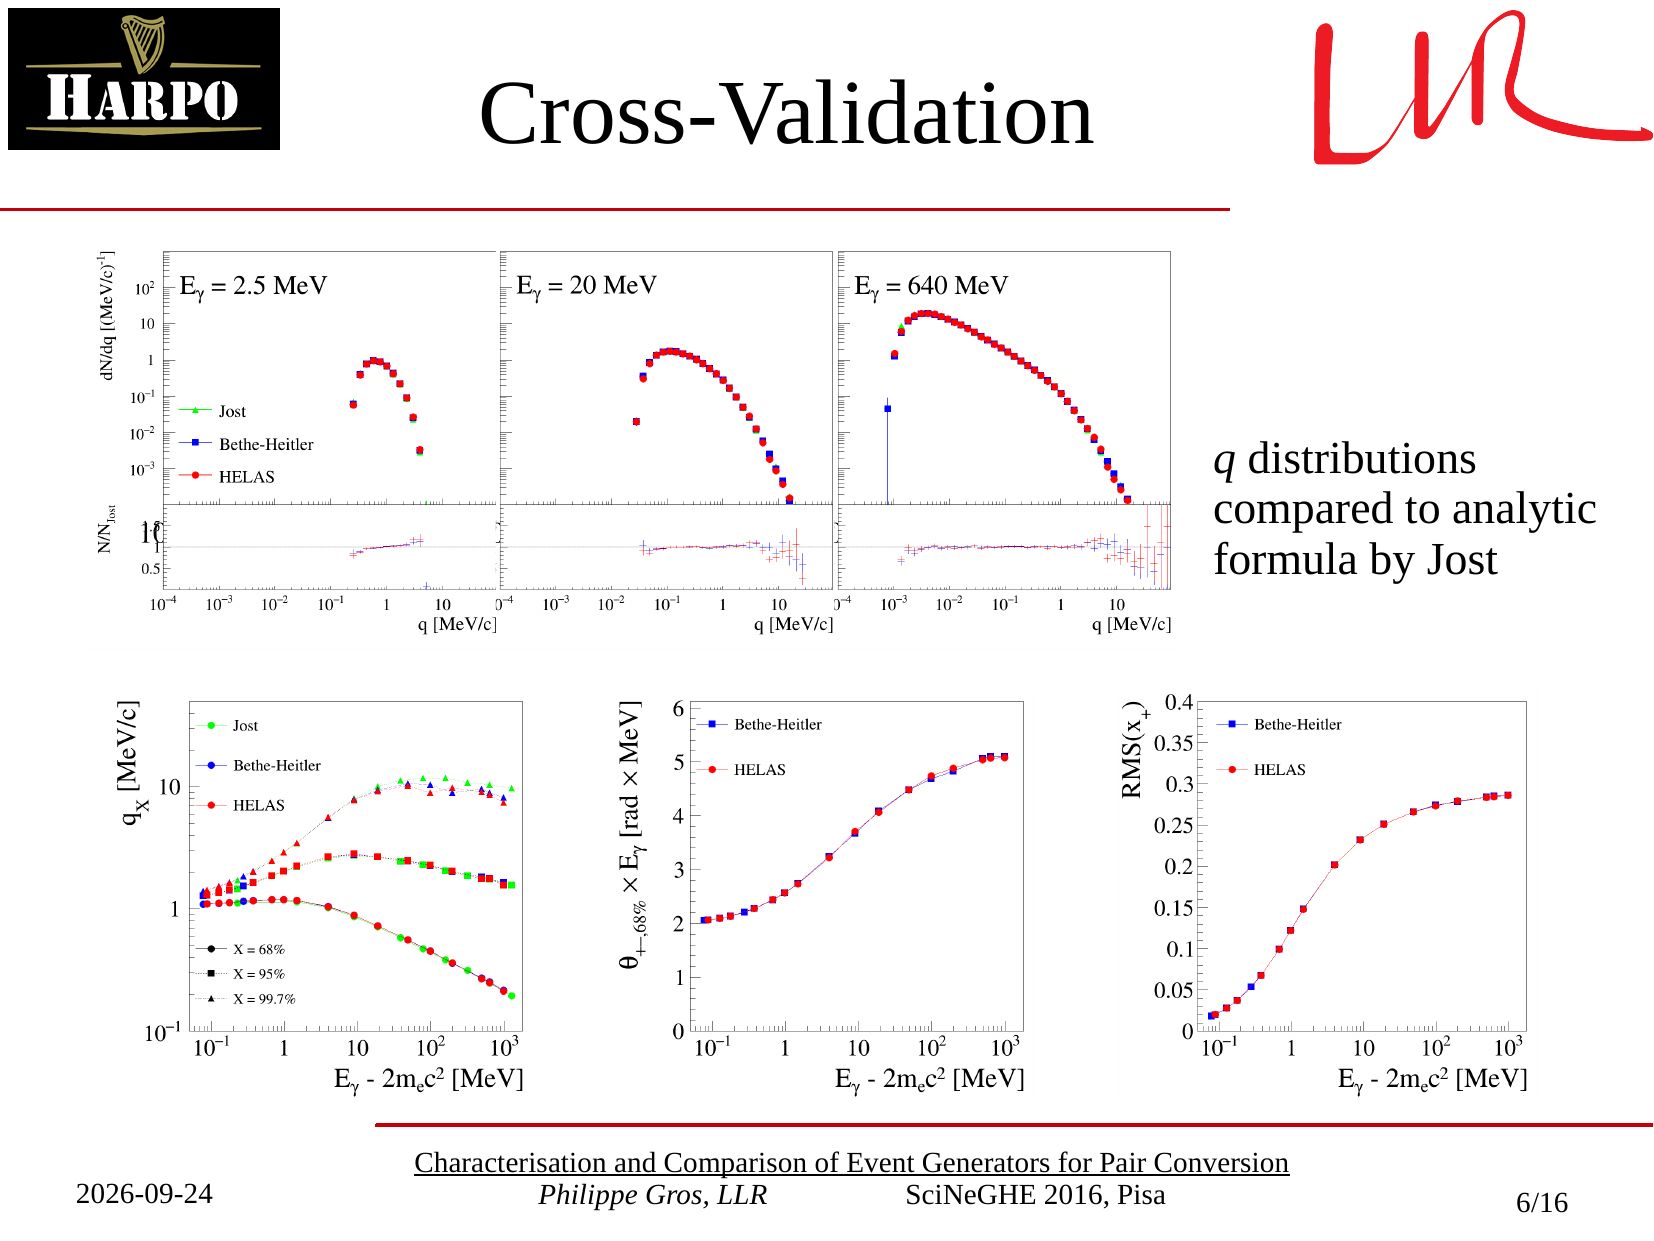

# Cross-Validation
q distributions compared to analytic formula by Jost
6